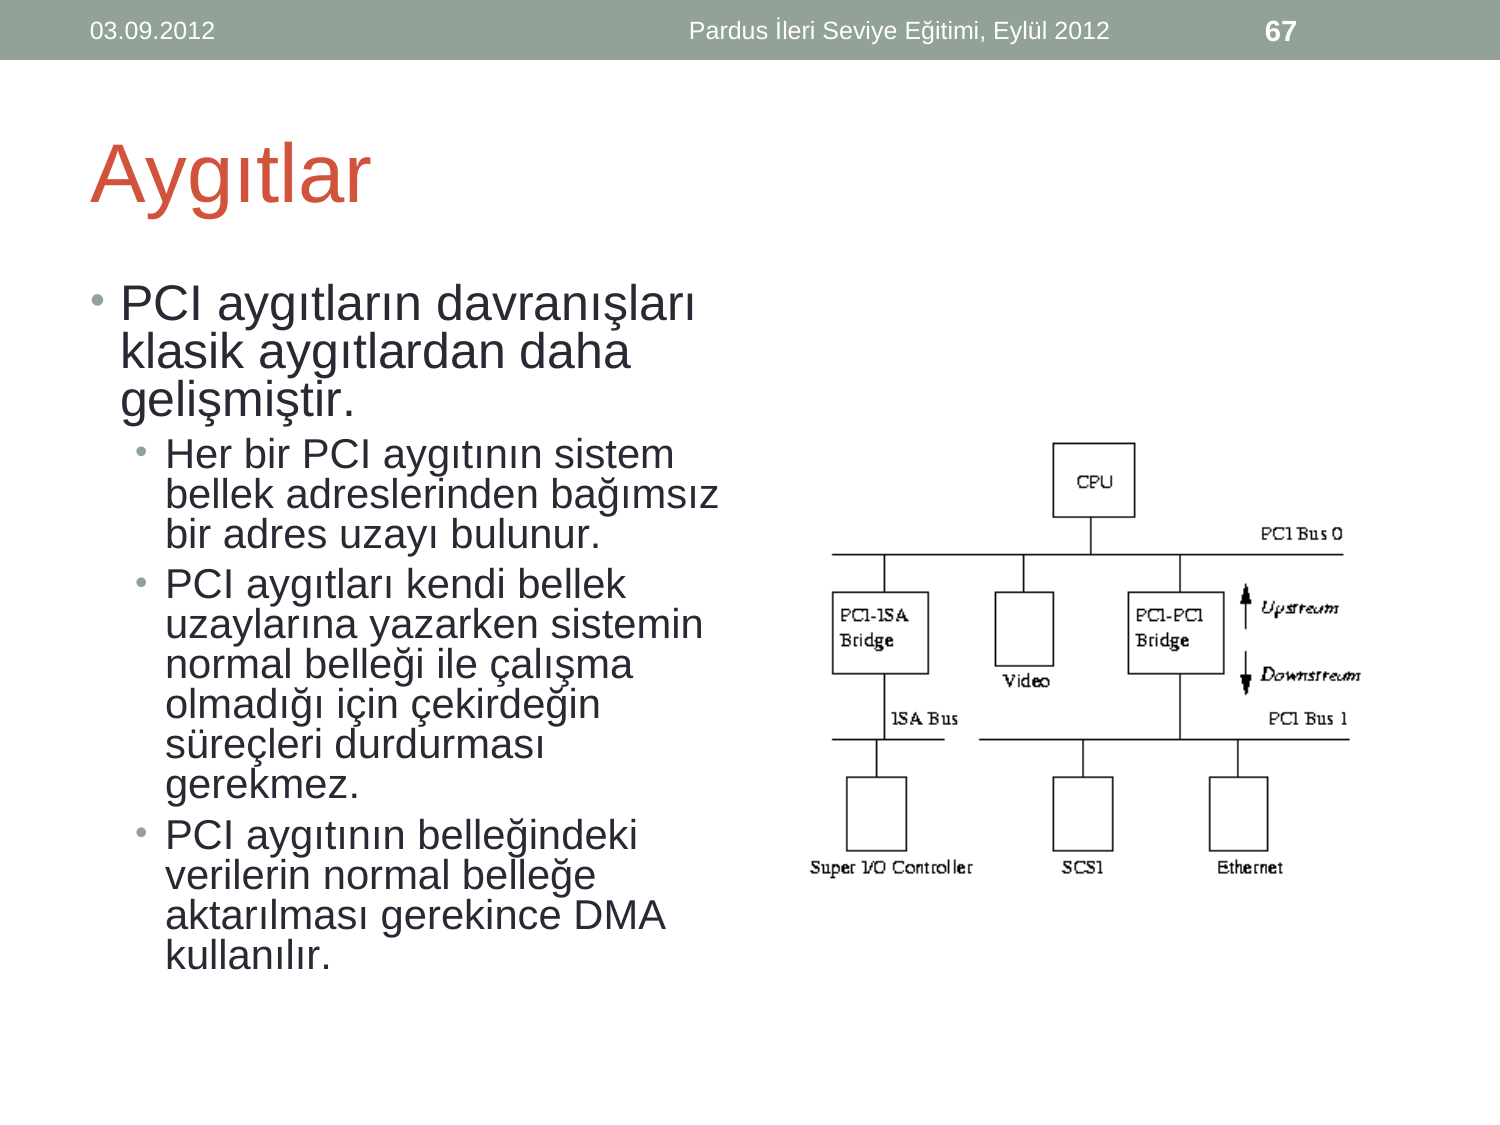

03.09.2012
Pardus İleri Seviye Eğitimi, Eylül 2012
# Aygıtlar
PCI aygıtların davranışları klasik aygıtlardan daha gelişmiştir.
Her bir PCI aygıtının sistem bellek adreslerinden bağımsız bir adres uzayı bulunur.
PCI aygıtları kendi bellek uzaylarına yazarken sistemin normal belleği ile çalışma olmadığı için çekirdeğin süreçleri durdurması gerekmez.
PCI aygıtının belleğindeki verilerin normal belleğe aktarılması gerekince DMA kullanılır.